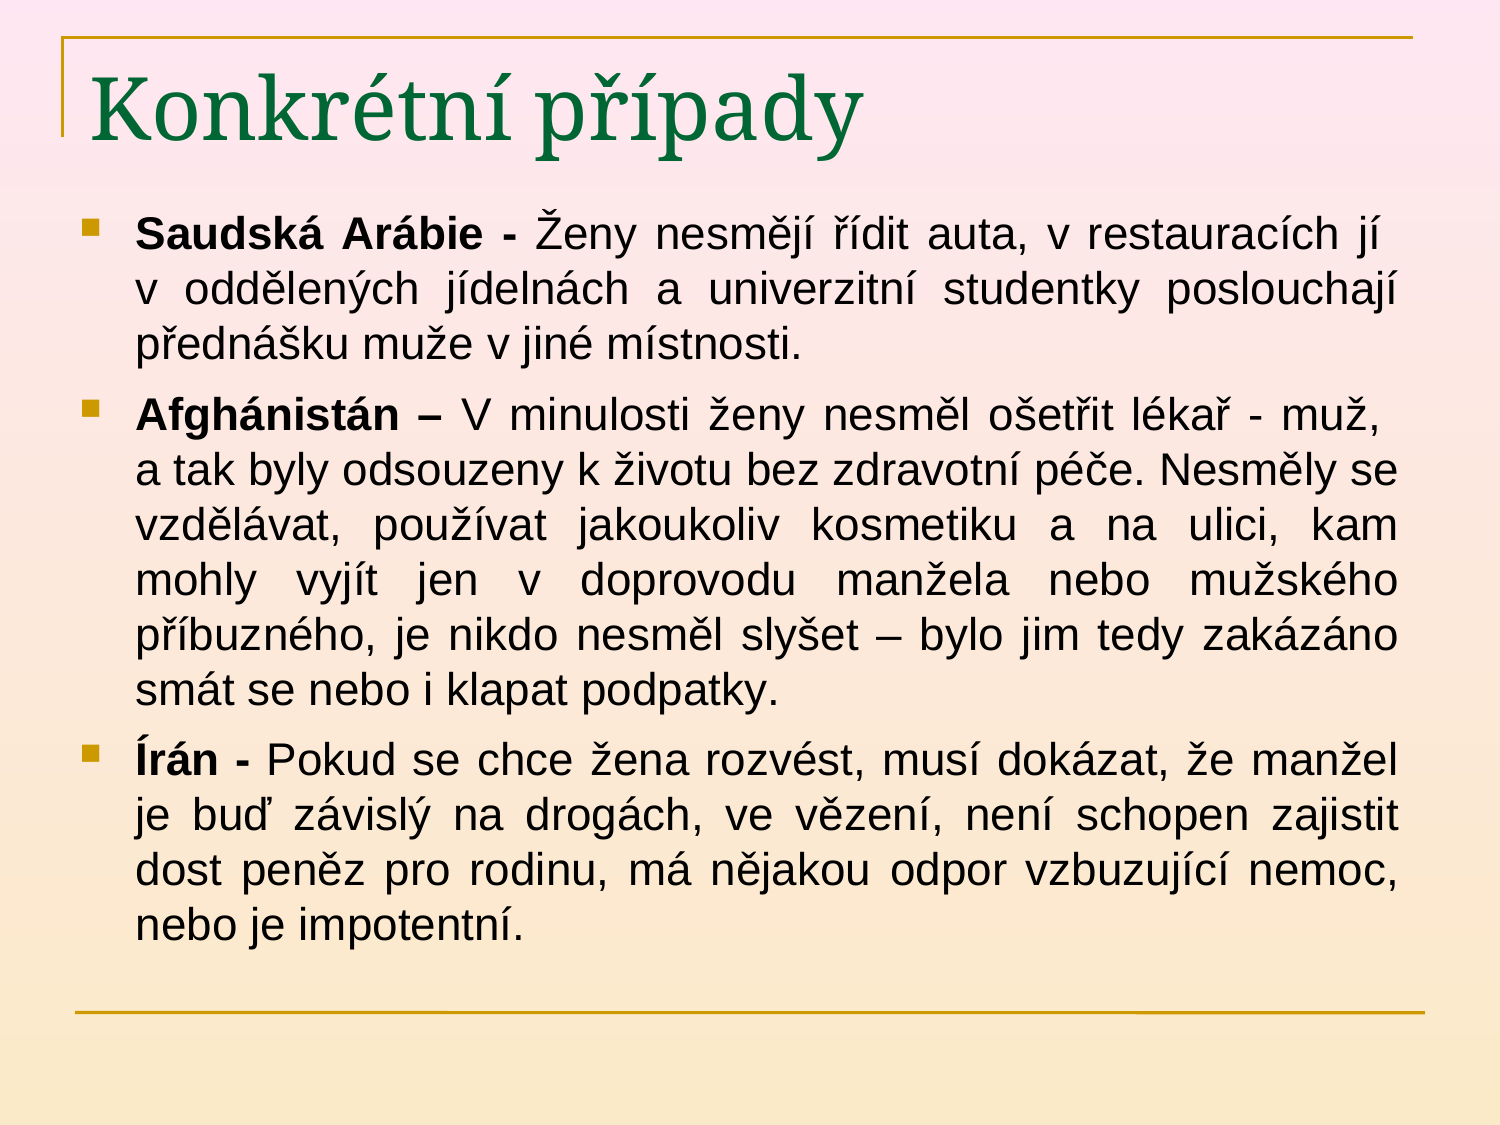

# Konkrétní případy
Saudská Arábie - Ženy nesmějí řídit auta, v restauracích jí
v oddělených jídelnách a univerzitní studentky poslouchají přednášku muže v jiné místnosti.
Afghánistán – V minulosti ženy nesměl ošetřit lékař - muž,
a tak byly odsouzeny k životu bez zdravotní péče. Nesměly se vzdělávat, používat jakoukoliv kosmetiku a na ulici, kam mohly vyjít jen v doprovodu manžela nebo mužského příbuzného, je nikdo nesměl slyšet – bylo jim tedy zakázáno smát se nebo i klapat podpatky.
Írán - Pokud se chce žena rozvést, musí dokázat, že manžel je buď závislý na drogách, ve vězení, není schopen zajistit dost peněz pro rodinu, má nějakou odpor vzbuzující nemoc, nebo je impotentní.